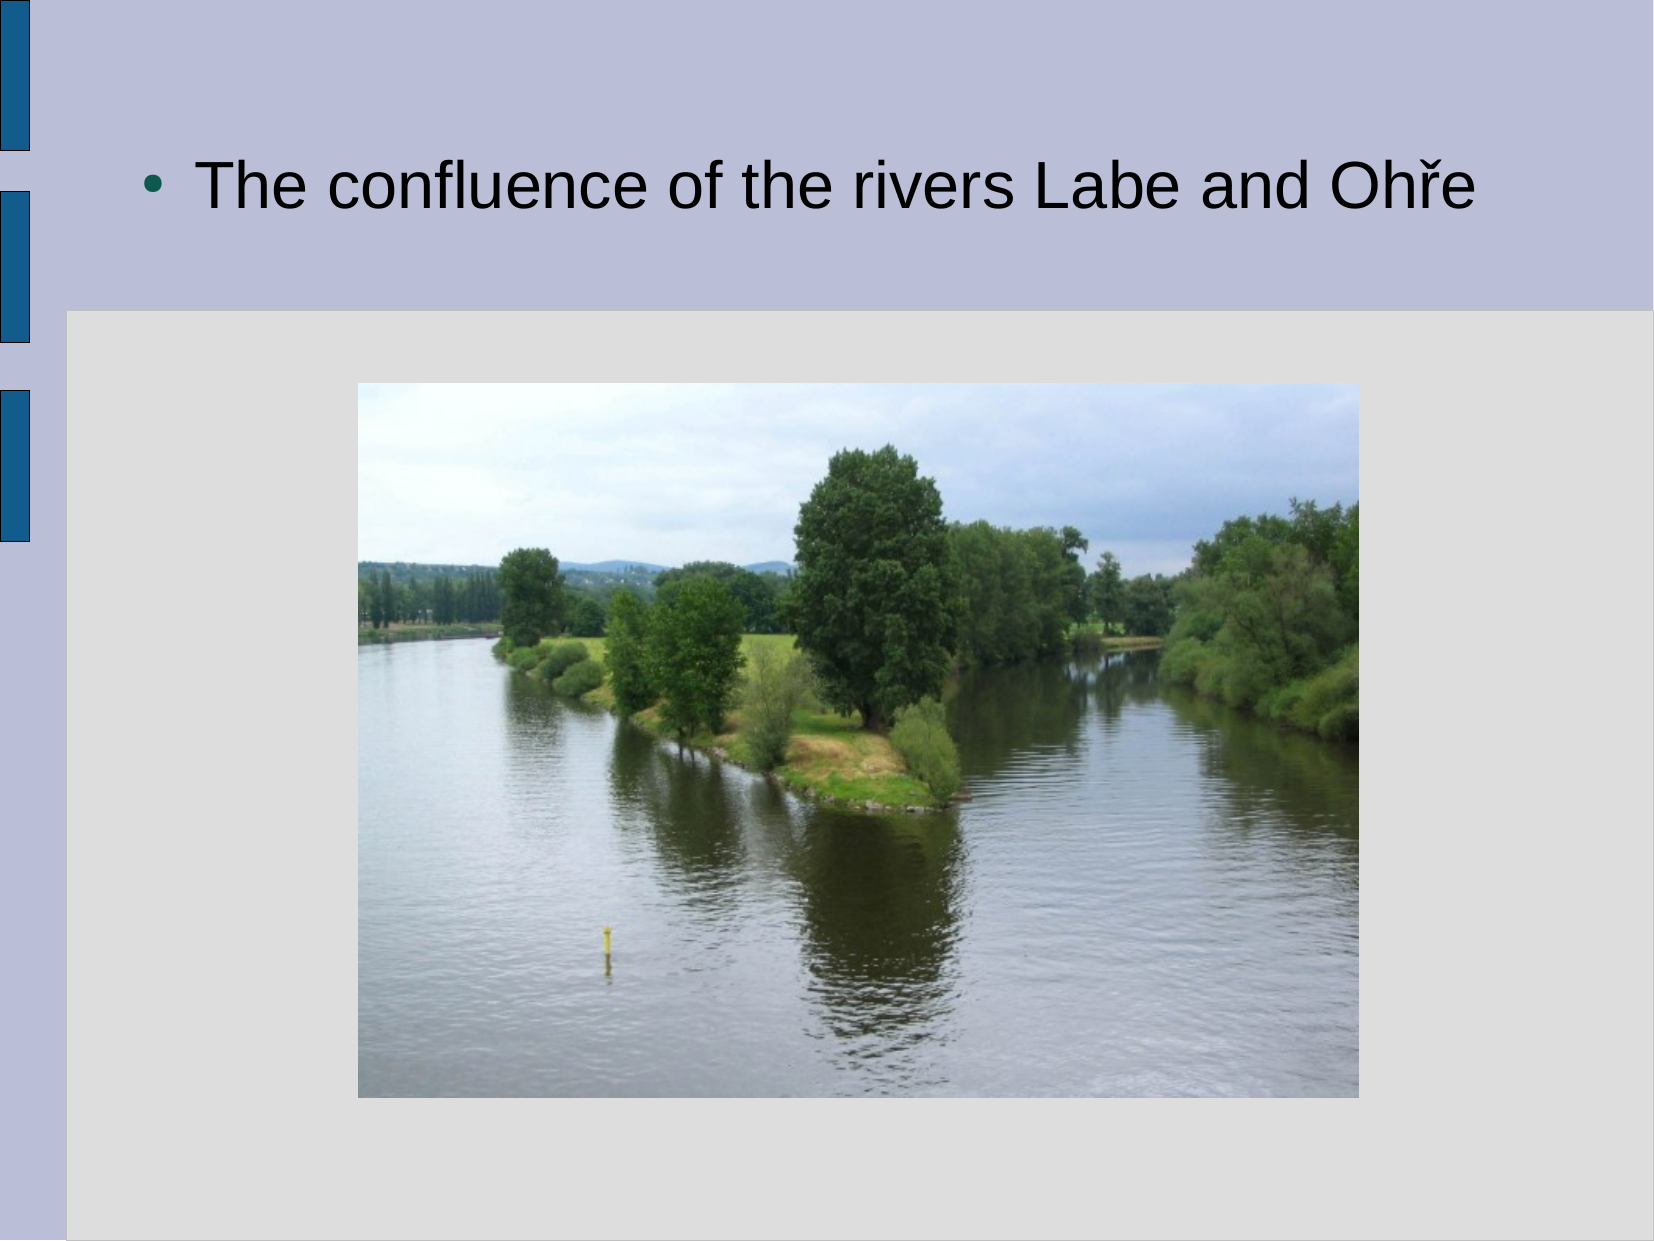

# The confluence of the rivers Labe and Ohře